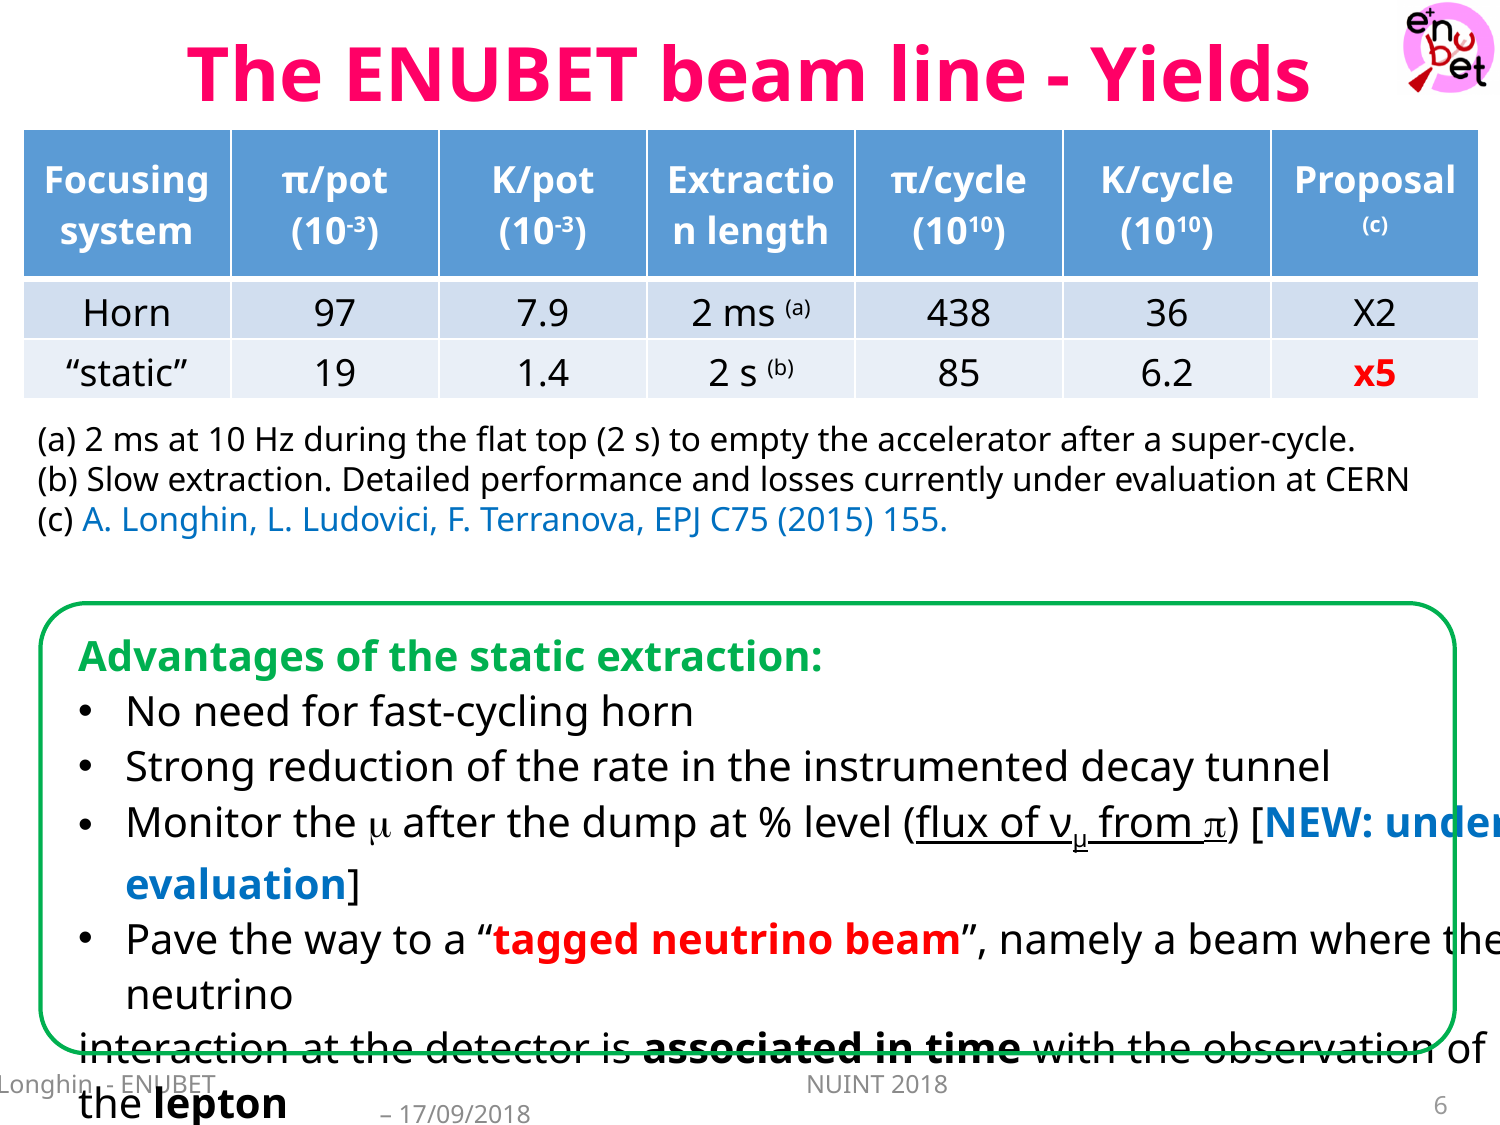

The ENUBET beam line - Yields
| Focusing system | π/pot (10-3) | K/pot (10-3) | Extraction length | π/cycle (1010) | K/cycle (1010) | Proposal (c) |
| --- | --- | --- | --- | --- | --- | --- |
| Horn | 97 | 7.9 | 2 ms (a) | 438 | 36 | X2 |
| “static” | 19 | 1.4 | 2 s (b) | 85 | 6.2 | x5 |
(a) 2 ms at 10 Hz during the flat top (2 s) to empty the accelerator after a super-cycle.
(b) Slow extraction. Detailed performance and losses currently under evaluation at CERN
(c) A. Longhin, L. Ludovici, F. Terranova, EPJ C75 (2015) 155.
Advantages of the static extraction:
No need for fast-cycling horn
Strong reduction of the rate in the instrumented decay tunnel
Monitor the m after the dump at % level (flux of νμ from p) [NEW: under evaluation]
Pave the way to a “tagged neutrino beam”, namely a beam where the neutrino
interaction at the detector is associated in time with the observation of the lepton
from the parent hadron in the decay tunnel